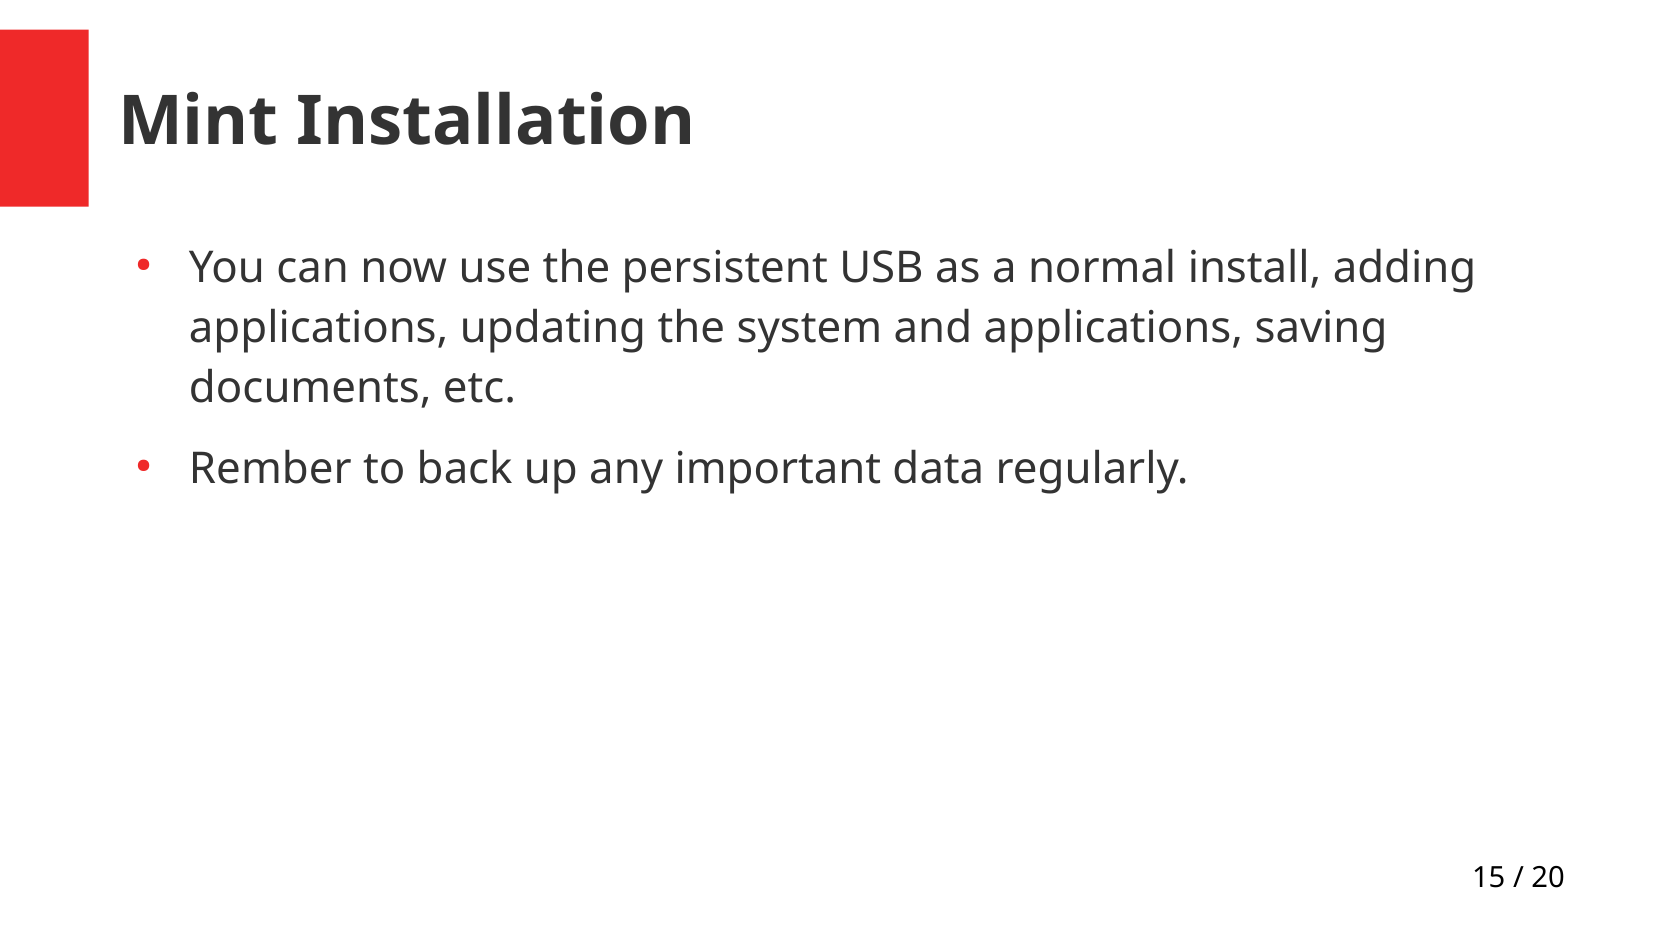

# Mint Installation
You can now use the persistent USB as a normal install, adding applications, updating the system and applications, saving documents, etc.
Rember to back up any important data regularly.
15